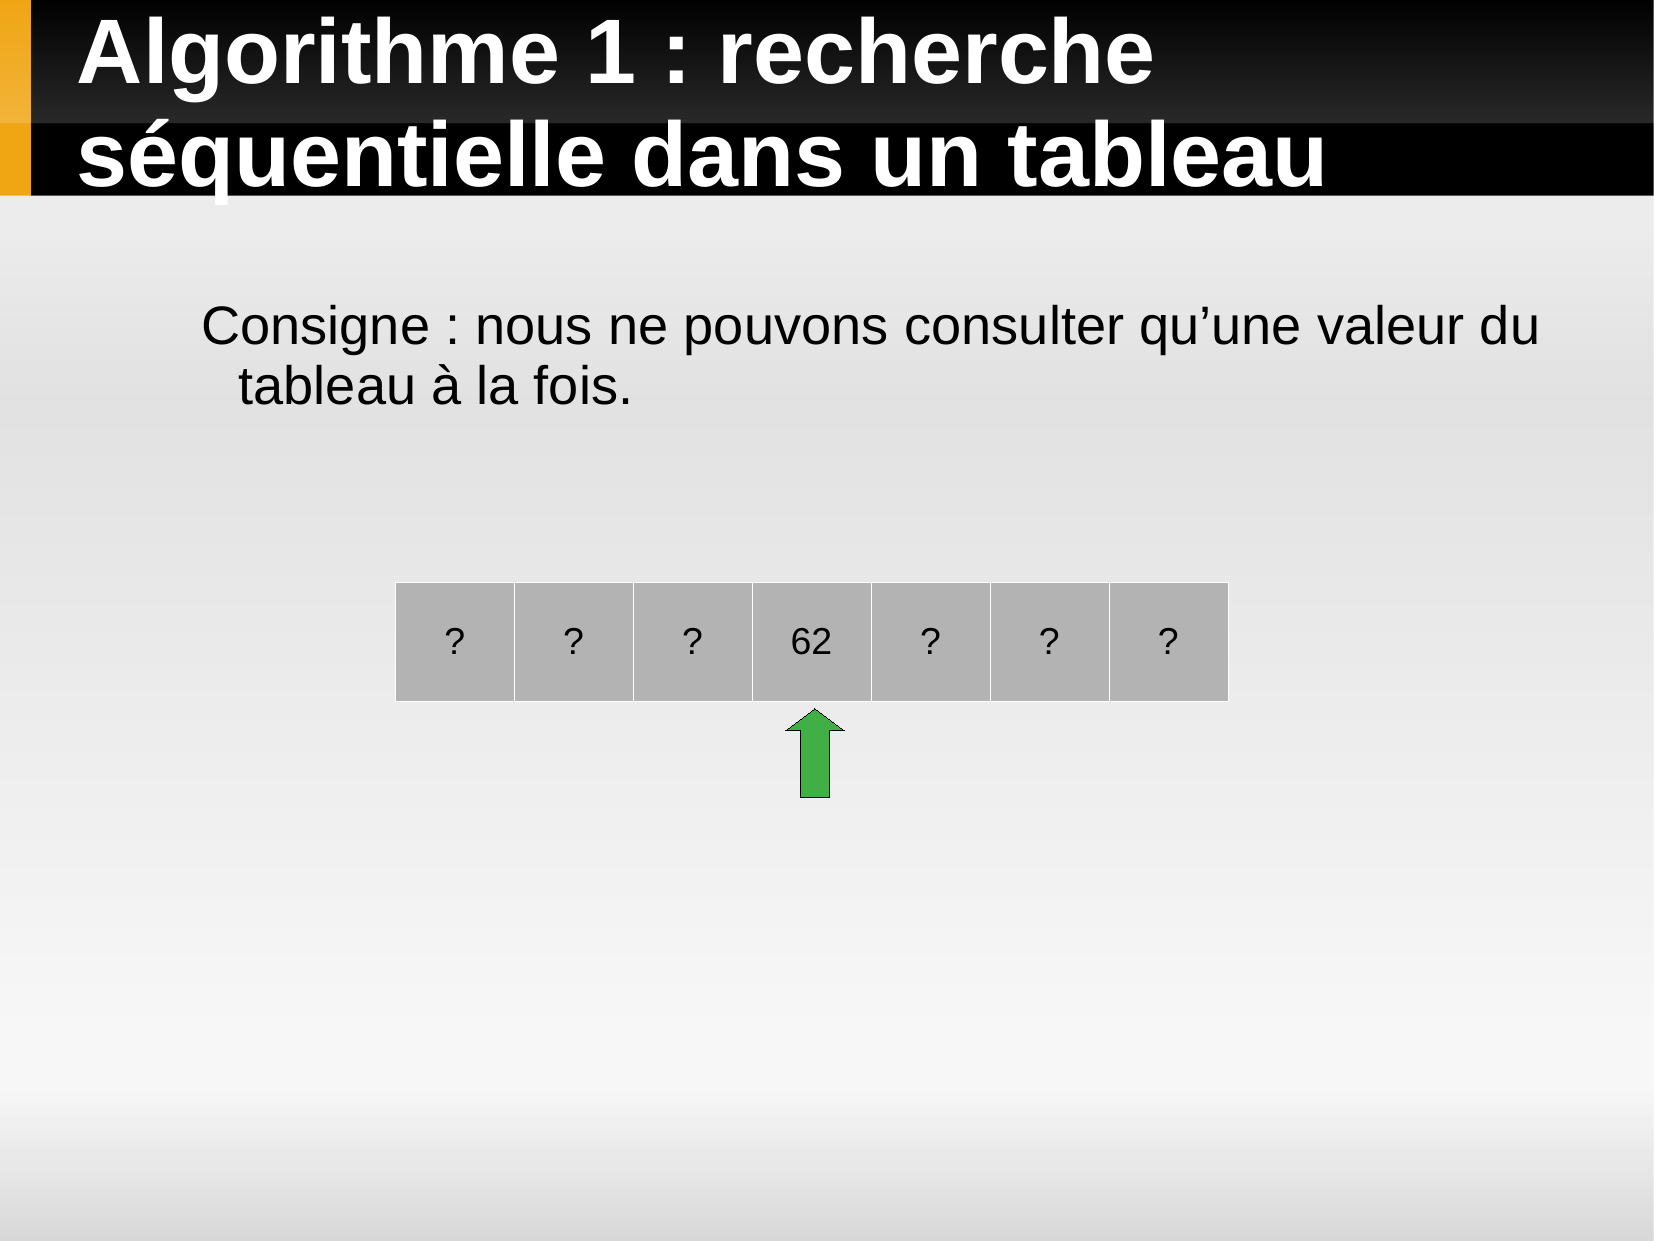

Algorithme 1 : recherche séquentielle dans un tableau
# Consigne : nous ne pouvons consulter qu’une valeur du tableau à la fois.
| ? | ? | ? | 62 | ? | ? | ? |
| --- | --- | --- | --- | --- | --- | --- |